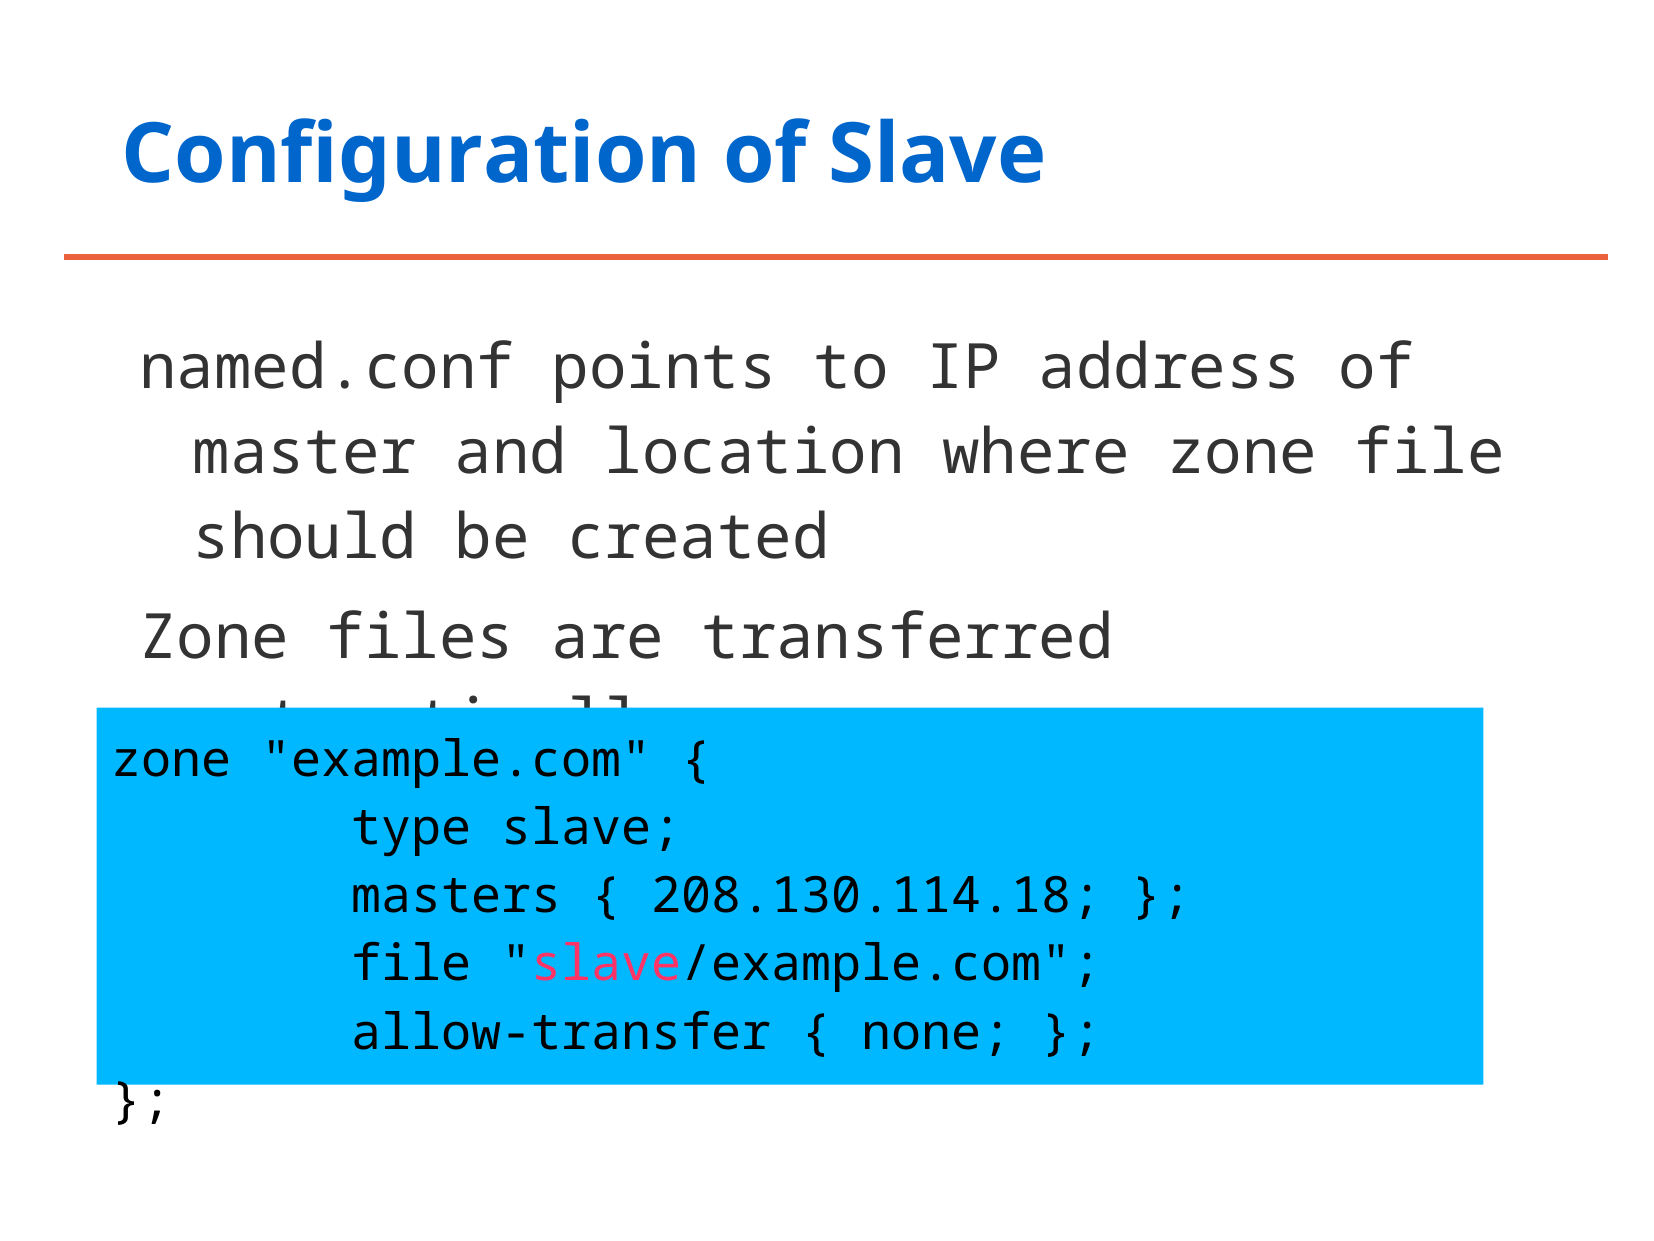

# Configuration of Slave
named.conf points to IP address of master and location where zone file should be created
Zone files are transferred automatically
Don't touch them!
zone "example.com" {
 type slave;
 masters { 208.130.114.18; };
 file "slave/example.com";
 allow-transfer { none; };
};